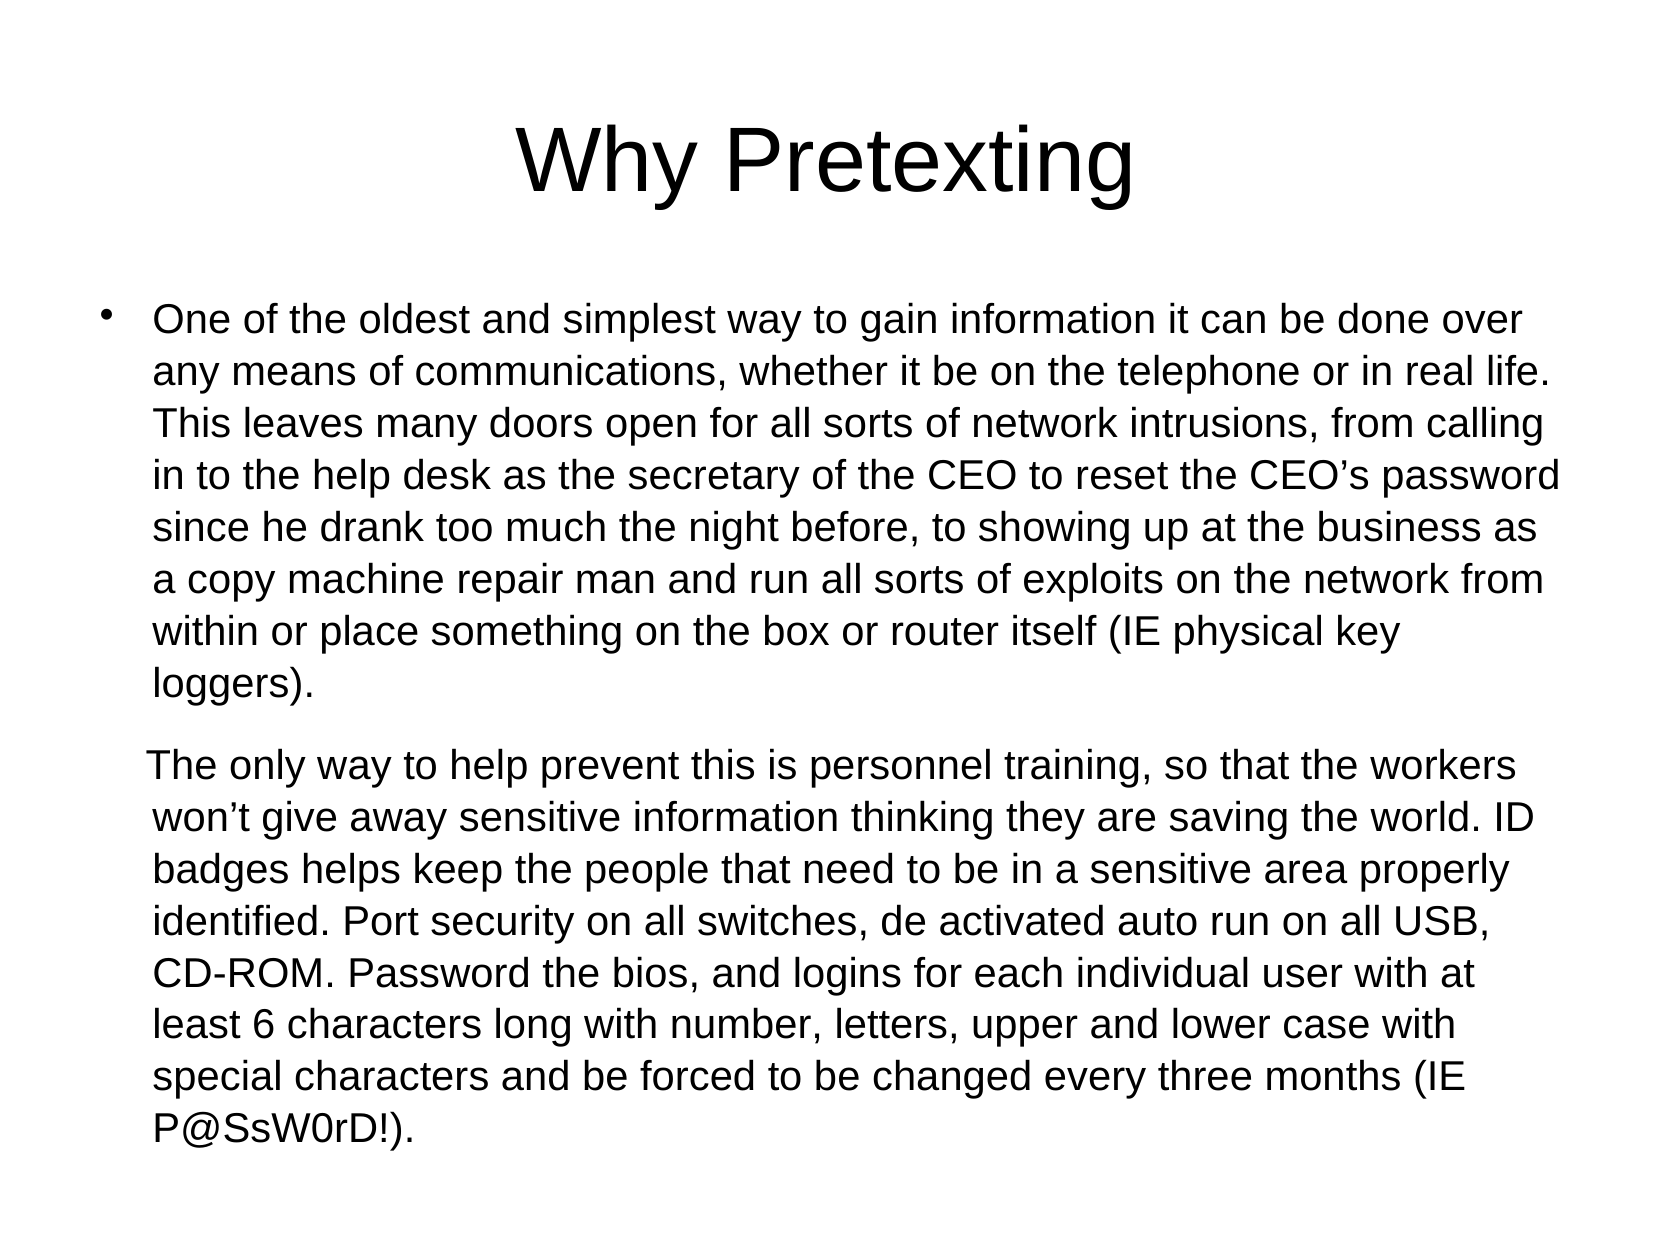

Why Pretexting
One of the oldest and simplest way to gain information it can be done over any means of communications, whether it be on the telephone or in real life. This leaves many doors open for all sorts of network intrusions, from calling in to the help desk as the secretary of the CEO to reset the CEO’s password since he drank too much the night before, to showing up at the business as a copy machine repair man and run all sorts of exploits on the network from within or place something on the box or router itself (IE physical key loggers).
 The only way to help prevent this is personnel training, so that the workers won’t give away sensitive information thinking they are saving the world. ID badges helps keep the people that need to be in a sensitive area properly identified. Port security on all switches, de activated auto run on all USB, CD-ROM. Password the bios, and logins for each individual user with at least 6 characters long with number, letters, upper and lower case with special characters and be forced to be changed every three months (IE P@SsW0rD!).